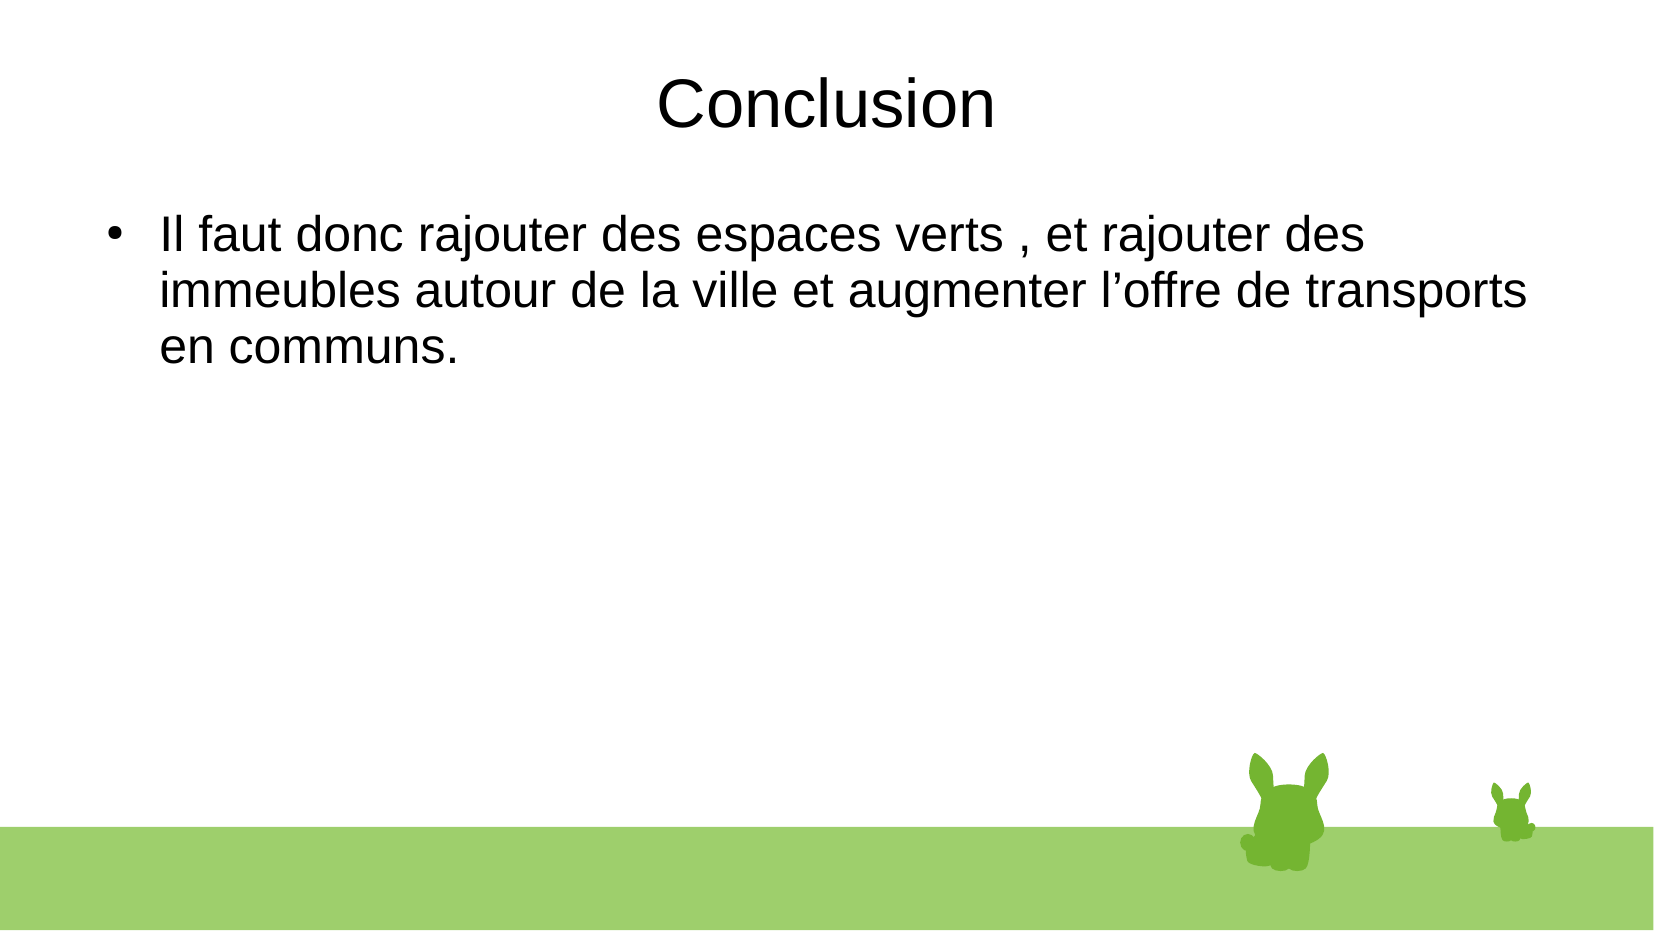

# Conclusion
Il faut donc rajouter des espaces verts , et rajouter des immeubles autour de la ville et augmenter l’offre de transports en communs.